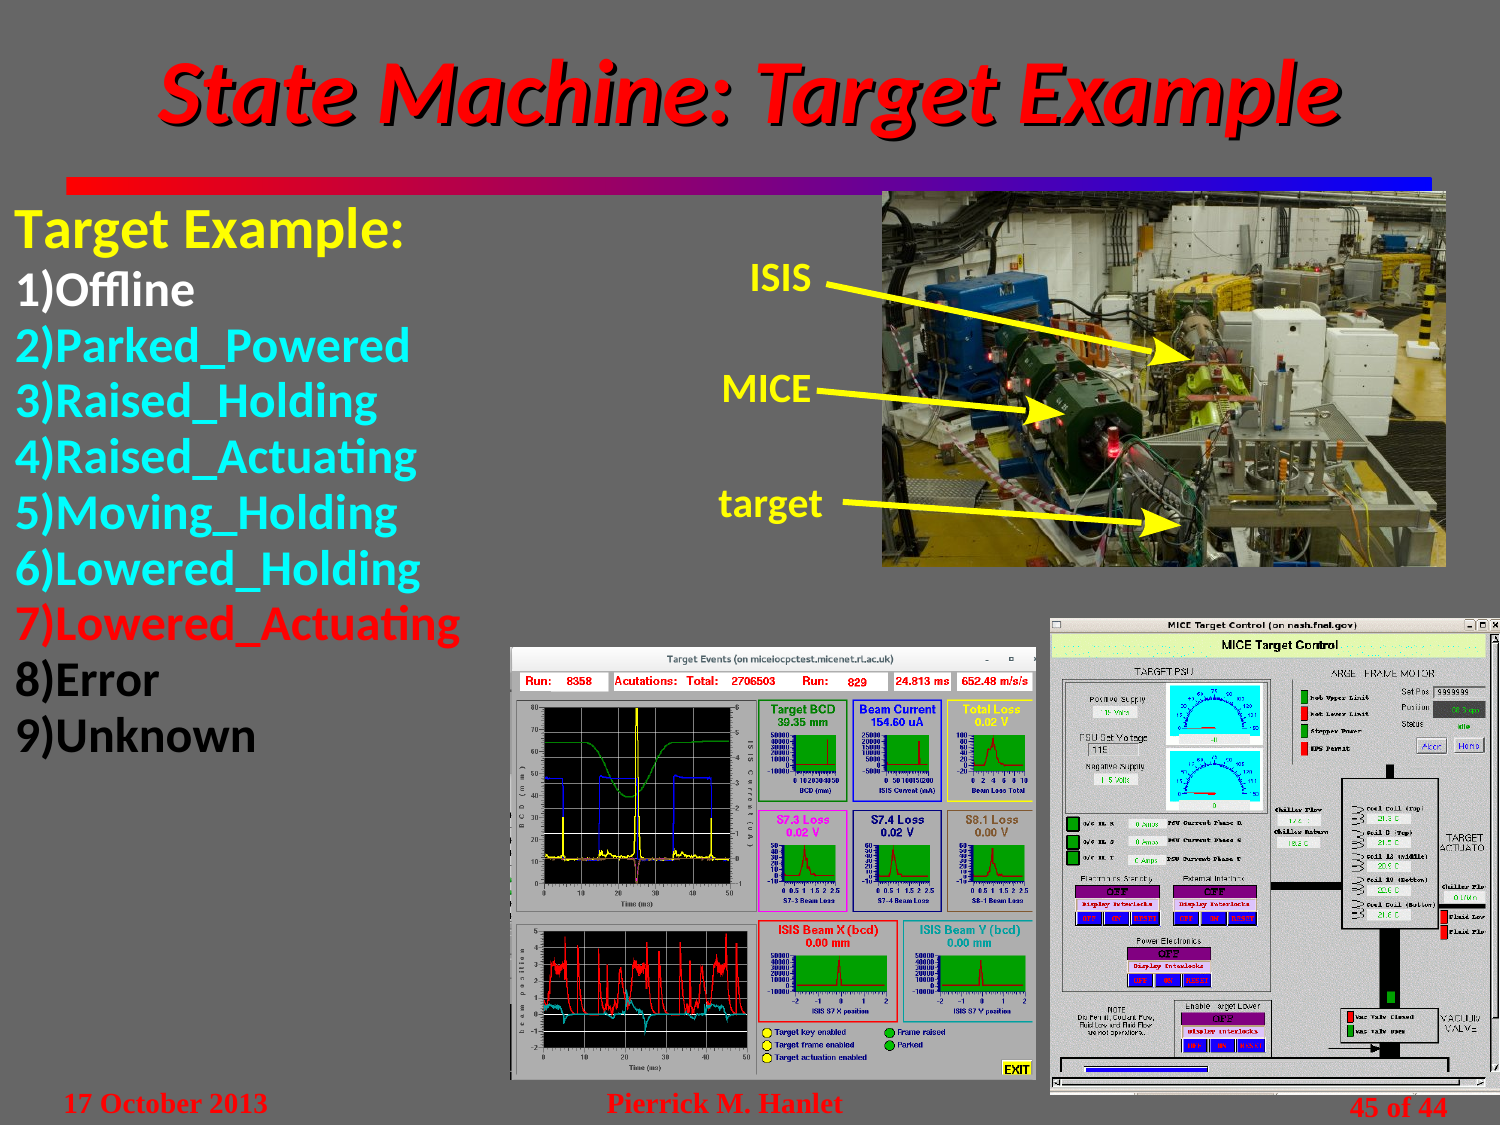

# State Machine: Target Example
Target Example:
Offline
Parked_Powered
Raised_Holding
Raised_Actuating
Moving_Holding
Lowered_Holding
Lowered_Actuating
Error
Unknown
ISIS
MICE
target
 Target monitoring
45
17 October 2013
Pierrick Hanlet
Run Status
screen